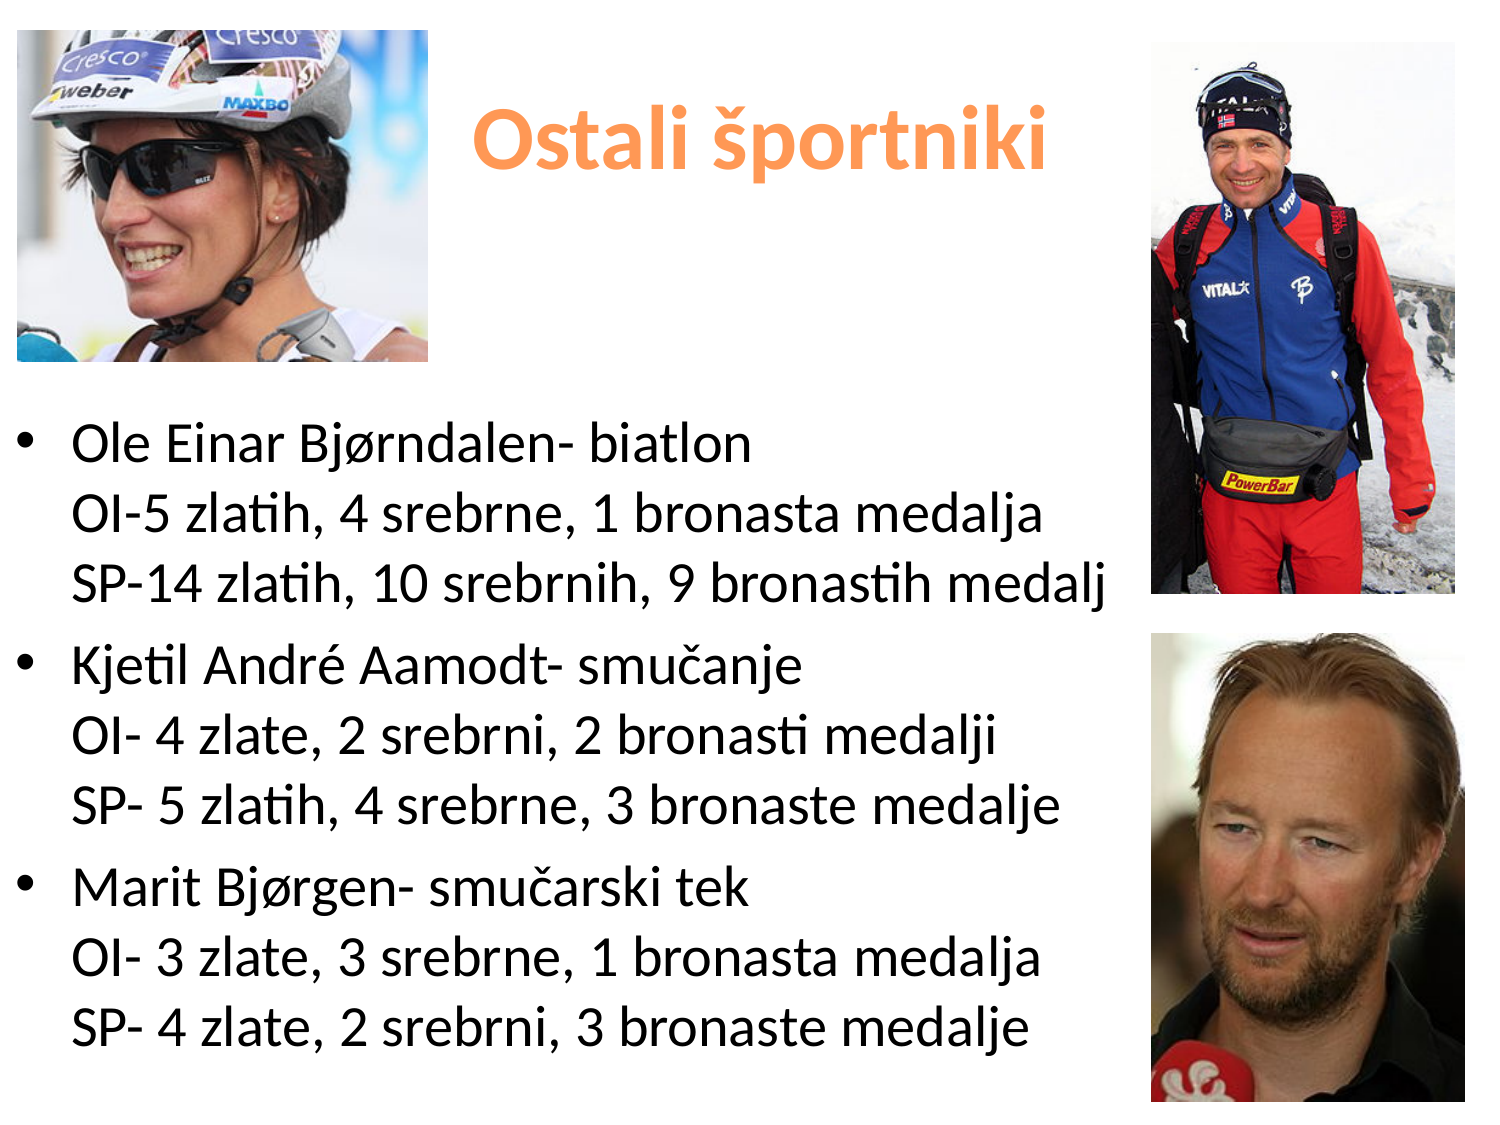

# Ostali športniki
Ole Einar Bjørndalen- biatlon
OI-5 zlatih, 4 srebrne, 1 bronasta medalja
SP-14 zlatih, 10 srebrnih, 9 bronastih medalj
Kjetil André Aamodt- smučanje
OI- 4 zlate, 2 srebrni, 2 bronasti medalji
SP- 5 zlatih, 4 srebrne, 3 bronaste medalje
Marit Bjørgen- smučarski tek
OI- 3 zlate, 3 srebrne, 1 bronasta medalja
SP- 4 zlate, 2 srebrni, 3 bronaste medalje